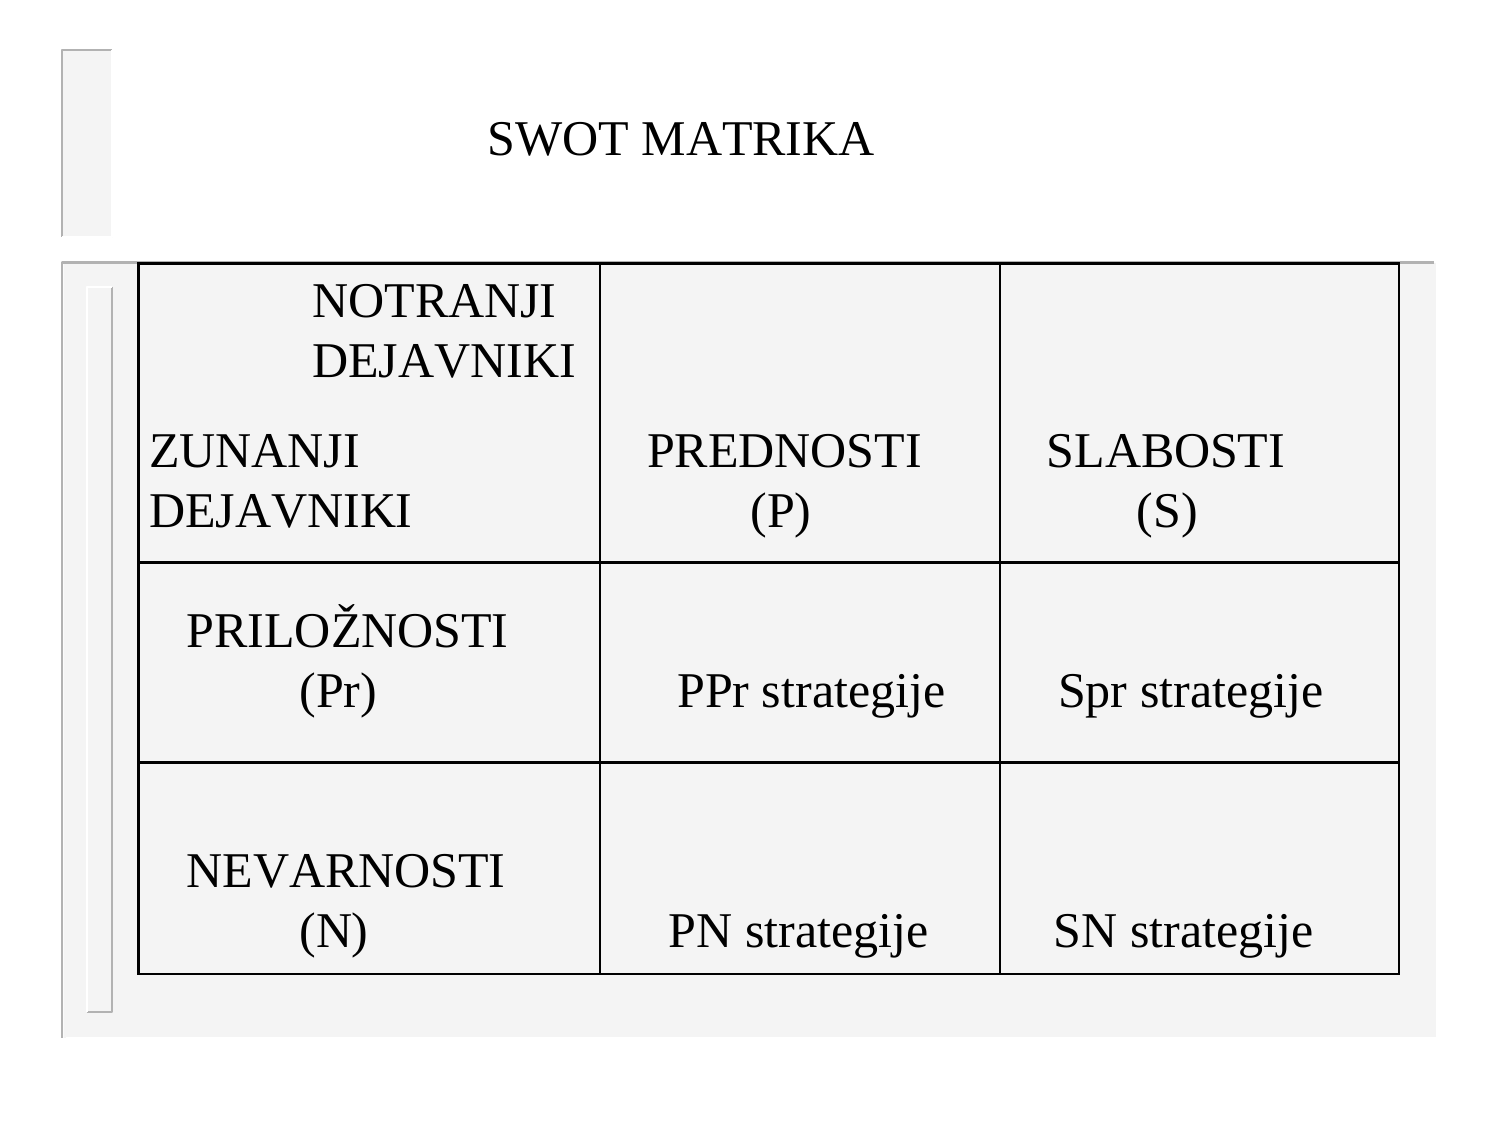

SWOT MATRIKA
NOTRANJI
DEJAVNIKI
ZUNANJI PREDNOSTI SLABOSTI
DEJAVNIKI (P) (S)
 PRILOŽNOSTI
 (Pr) PPr strategije Spr strategije
 NEVARNOSTI
 (N) PN strategije SN strategije